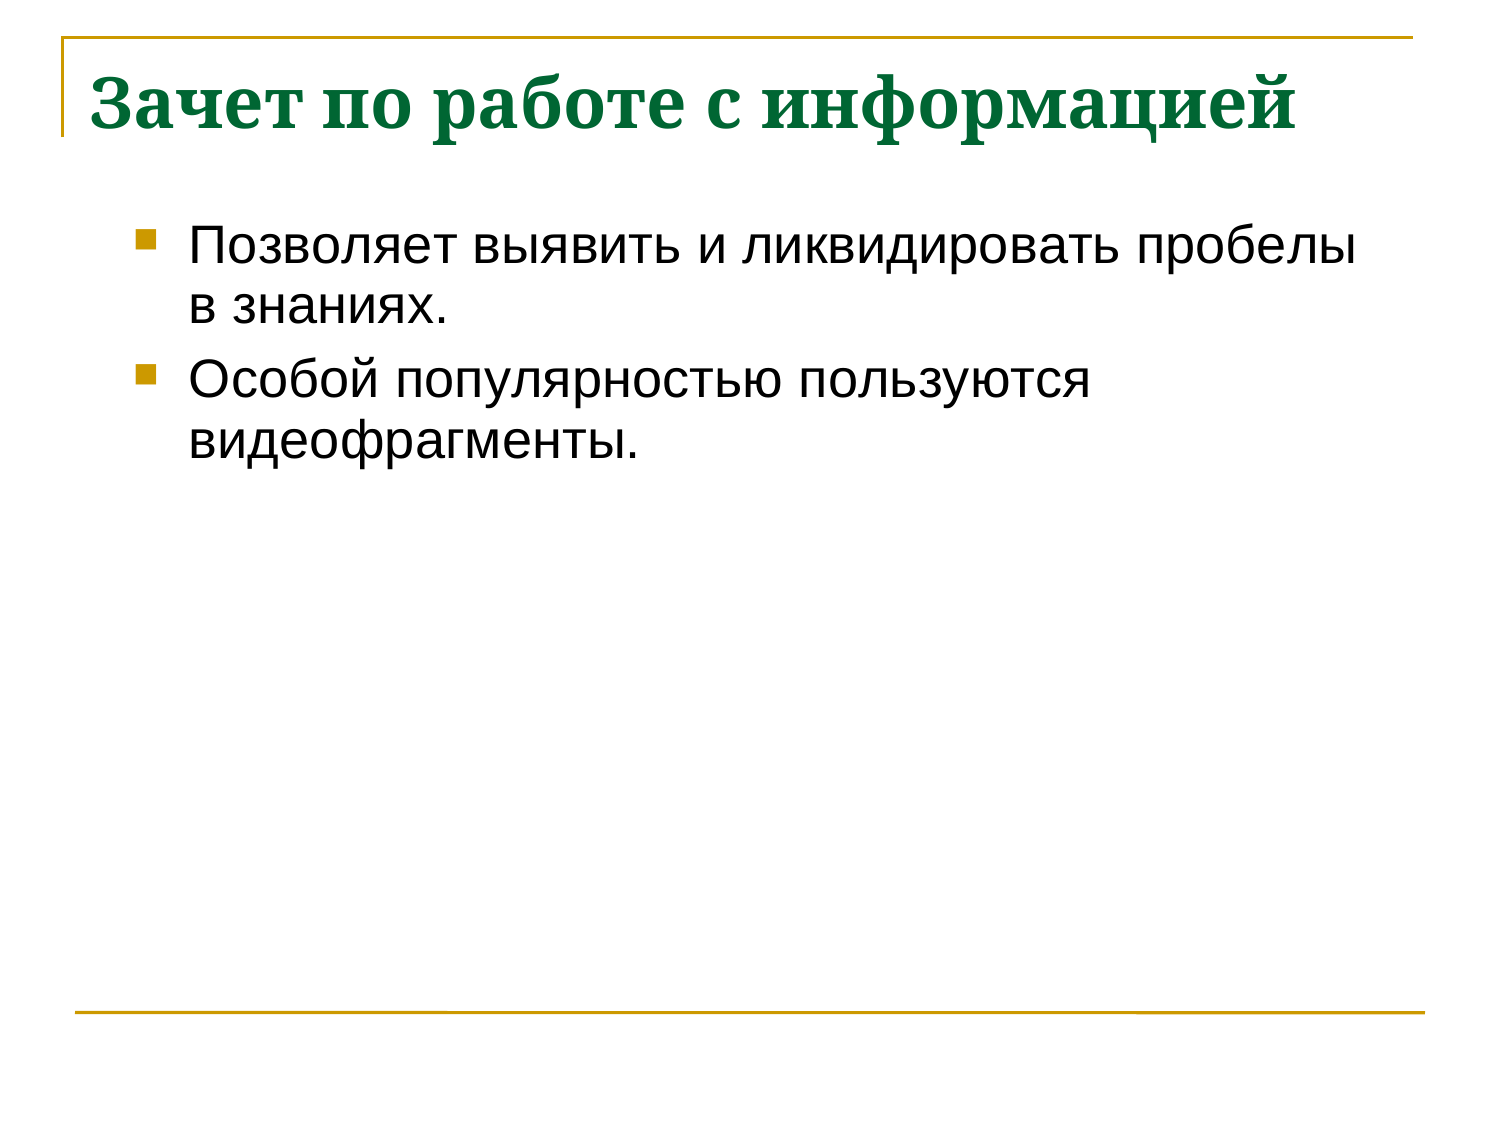

# Зачет по работе с информацией
Позволяет выявить и ликвидировать пробелы в знаниях.
Особой популярностью пользуются видеофрагменты.